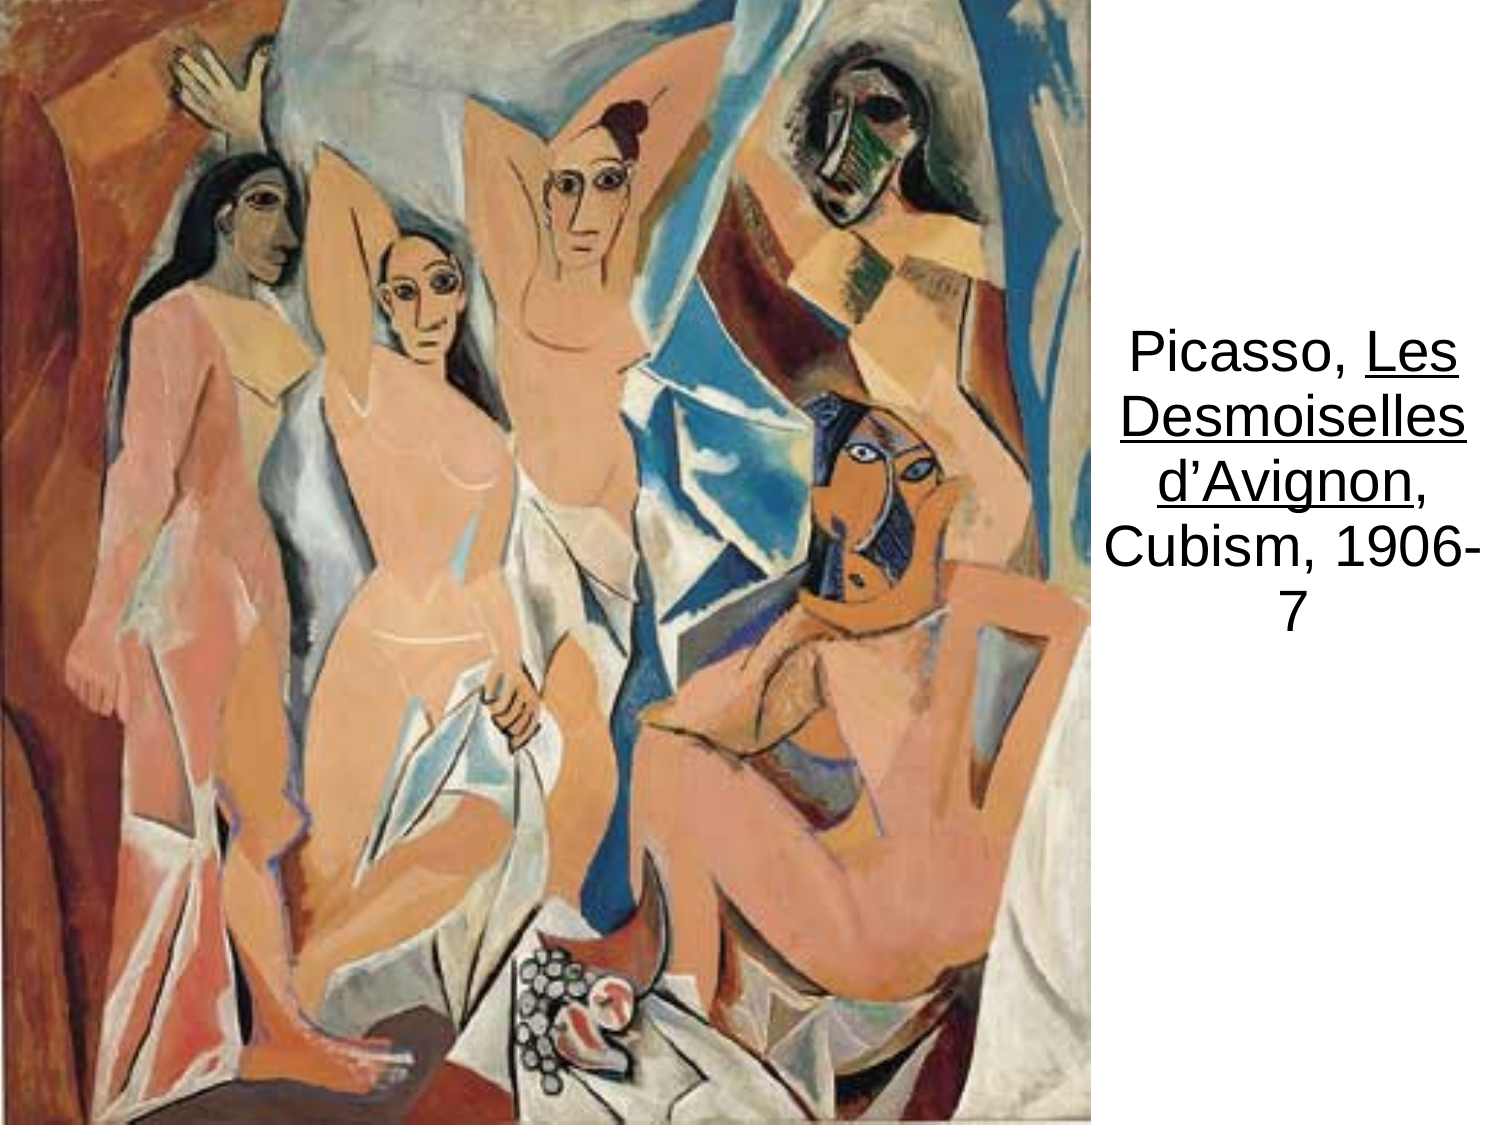

# Picasso, Les Desmoiselles d’Avignon, Cubism, 1906-7